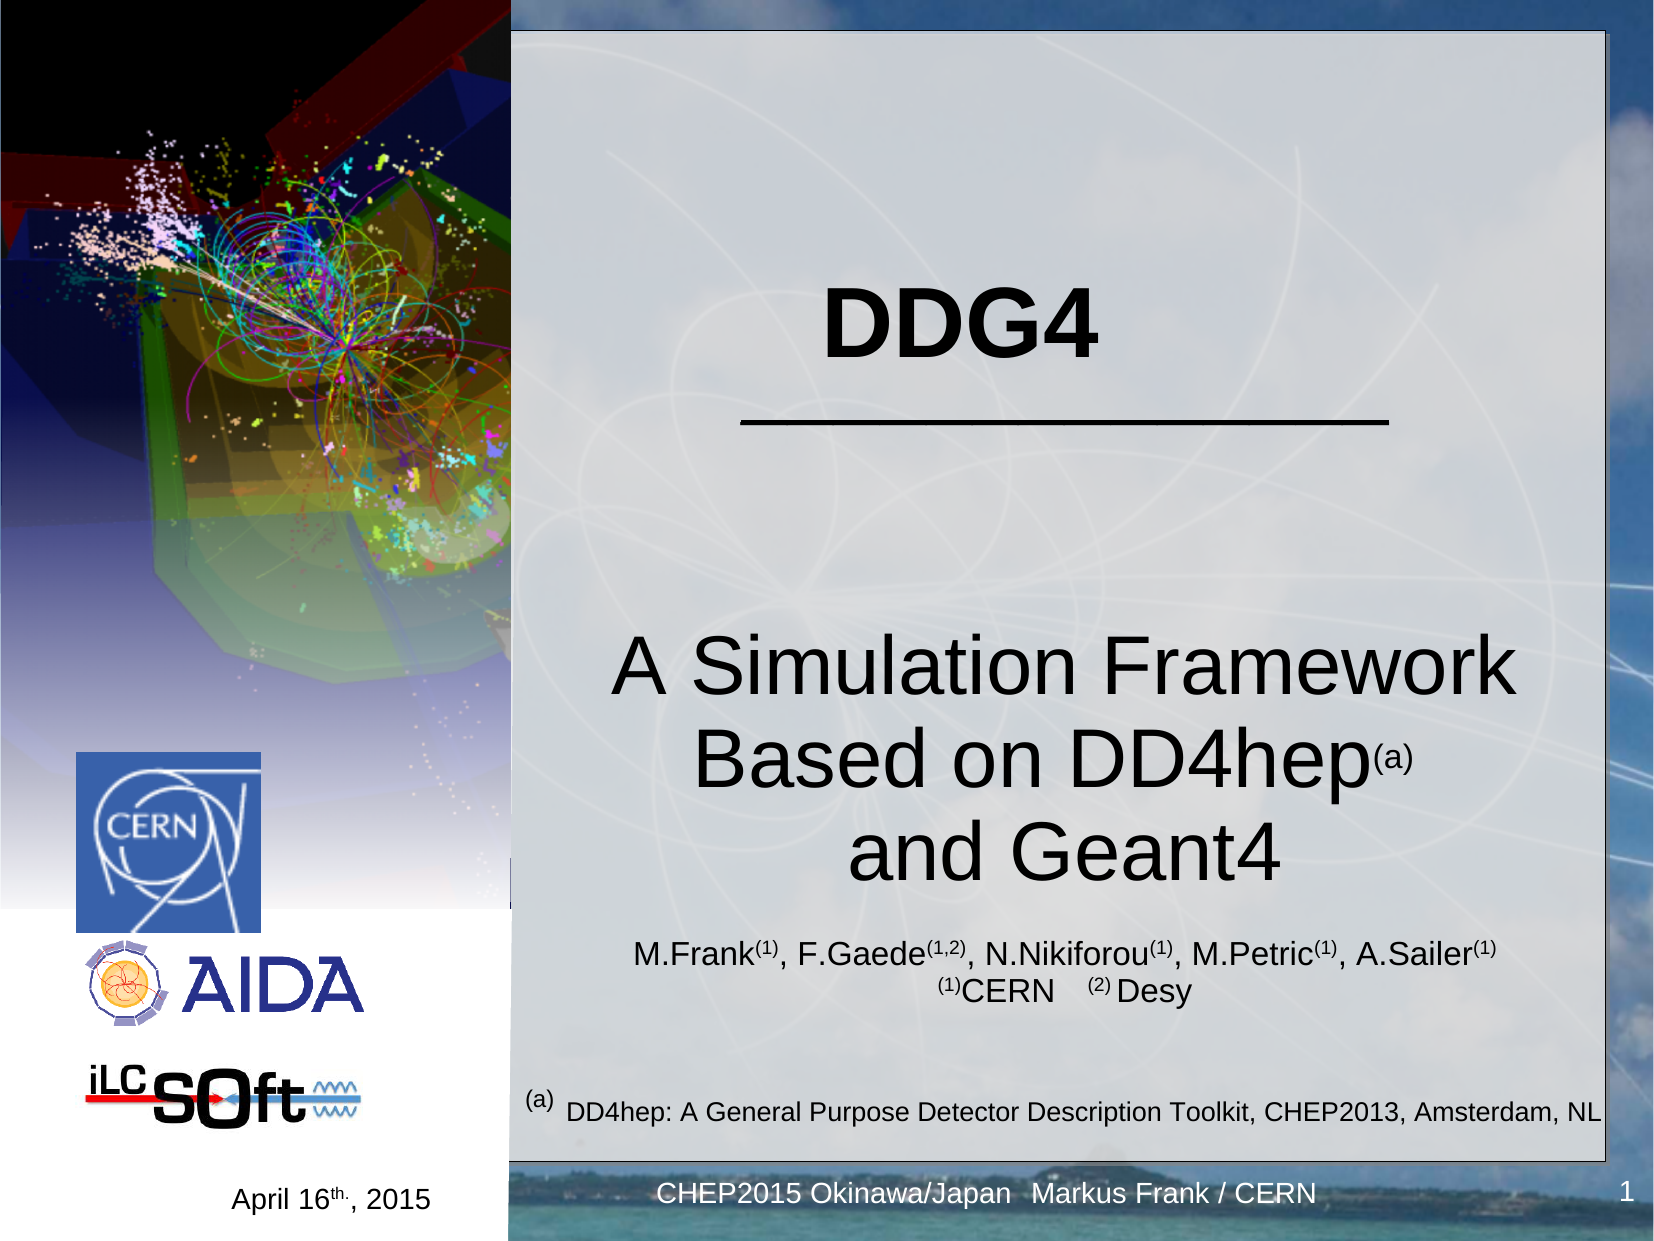

# DDG4
______________
A Simulation Framework
Based on DD4hep(a)
and Geant4
M.Frank(1), F.Gaede(1,2), N.Nikiforou(1), M.Petric(1), A.Sailer(1)
(1)CERN 	(2) Desy
(a) DD4hep: A General Purpose Detector Description Toolkit, CHEP2013, Amsterdam, NL
1
April 14th, 2013
Annual AIDA Meeting 2013 Frascati/Italy Markus Frank / CERN
April 16th., 2015